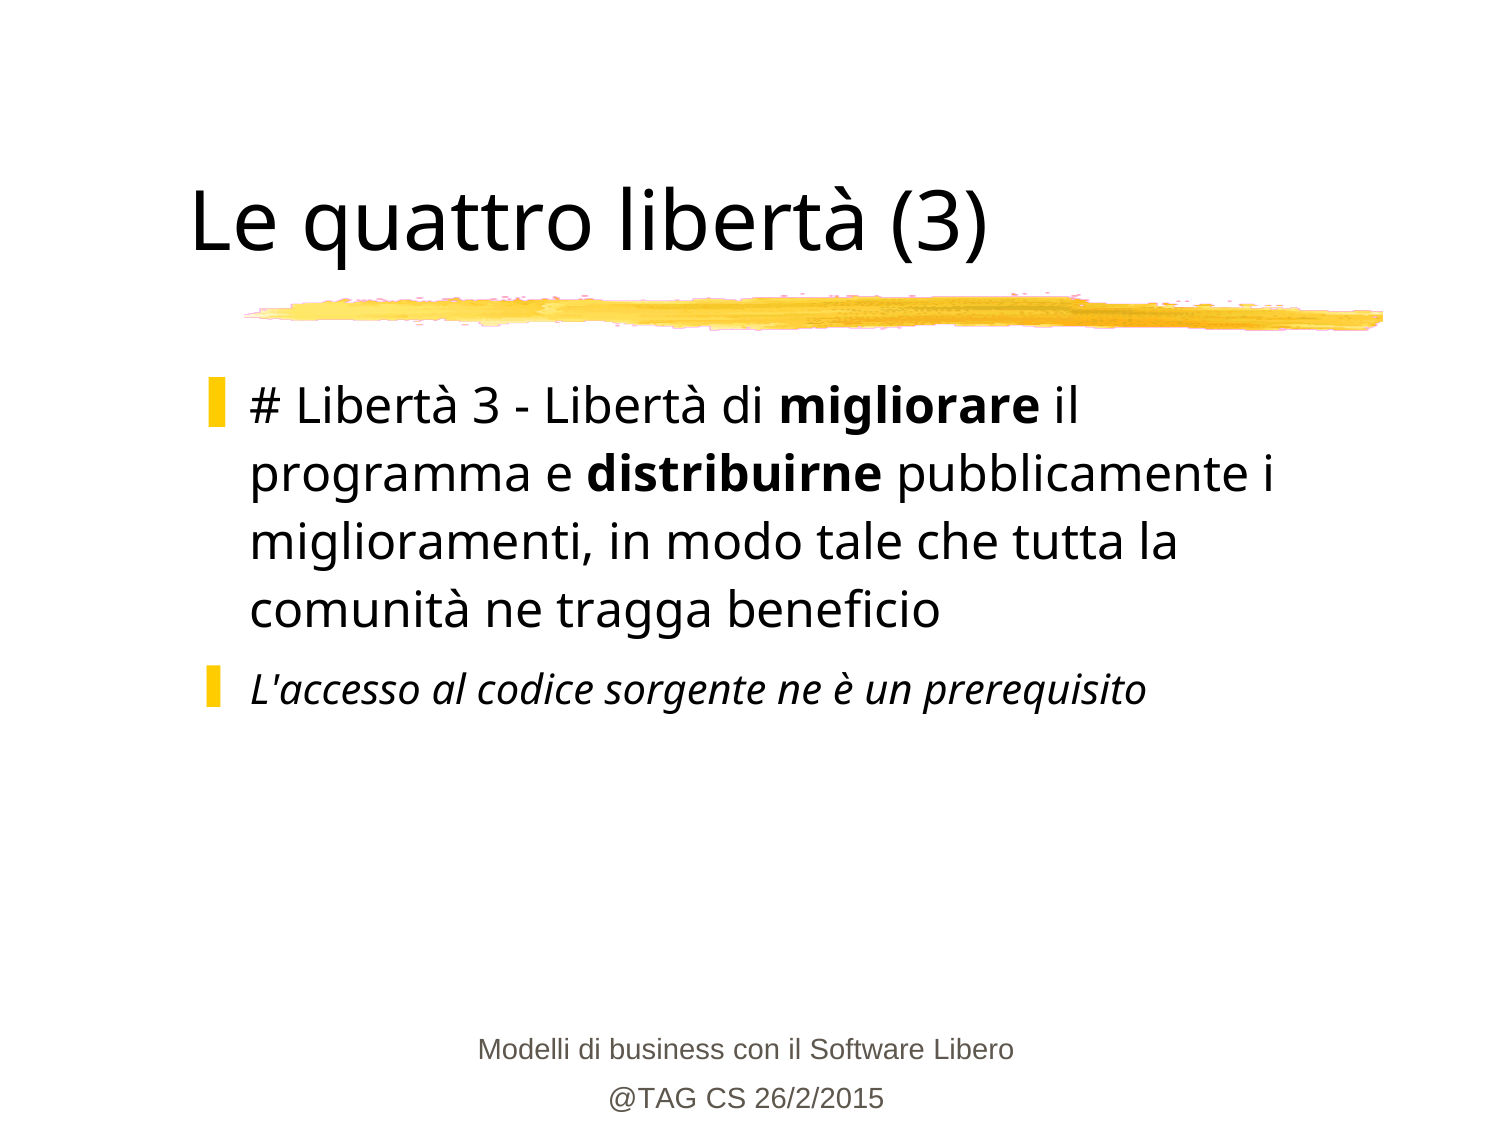

# Le quattro libertà (3)
# Libertà 3 - Libertà di migliorare il programma e distribuirne pubblicamente i miglioramenti, in modo tale che tutta la comunità ne tragga beneficio
L'accesso al codice sorgente ne è un prerequisito